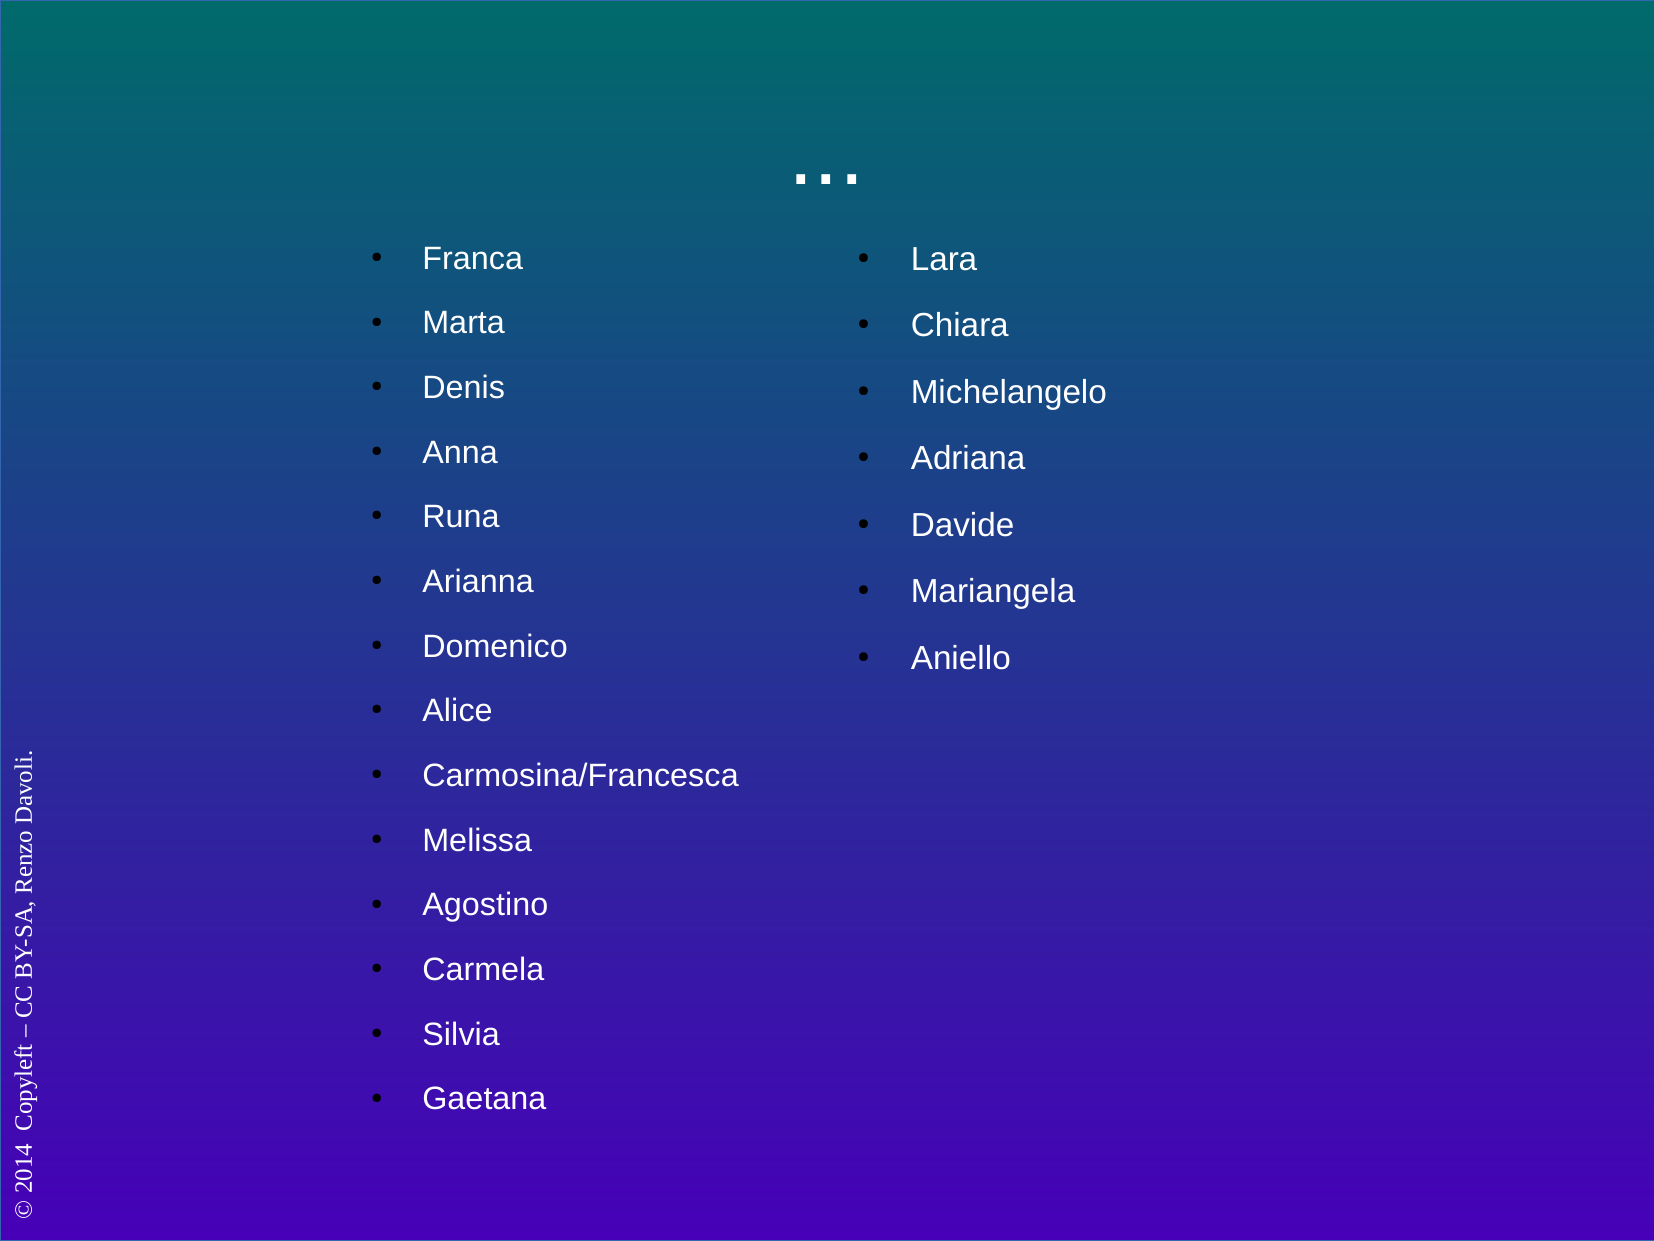

# ...
Franca
Marta
Denis
Anna
Runa
Arianna
Domenico
Alice
Carmosina/Francesca
Melissa
Agostino
Carmela
Silvia
Gaetana
Lara
Chiara
Michelangelo
Adriana
Davide
Mariangela
Aniello